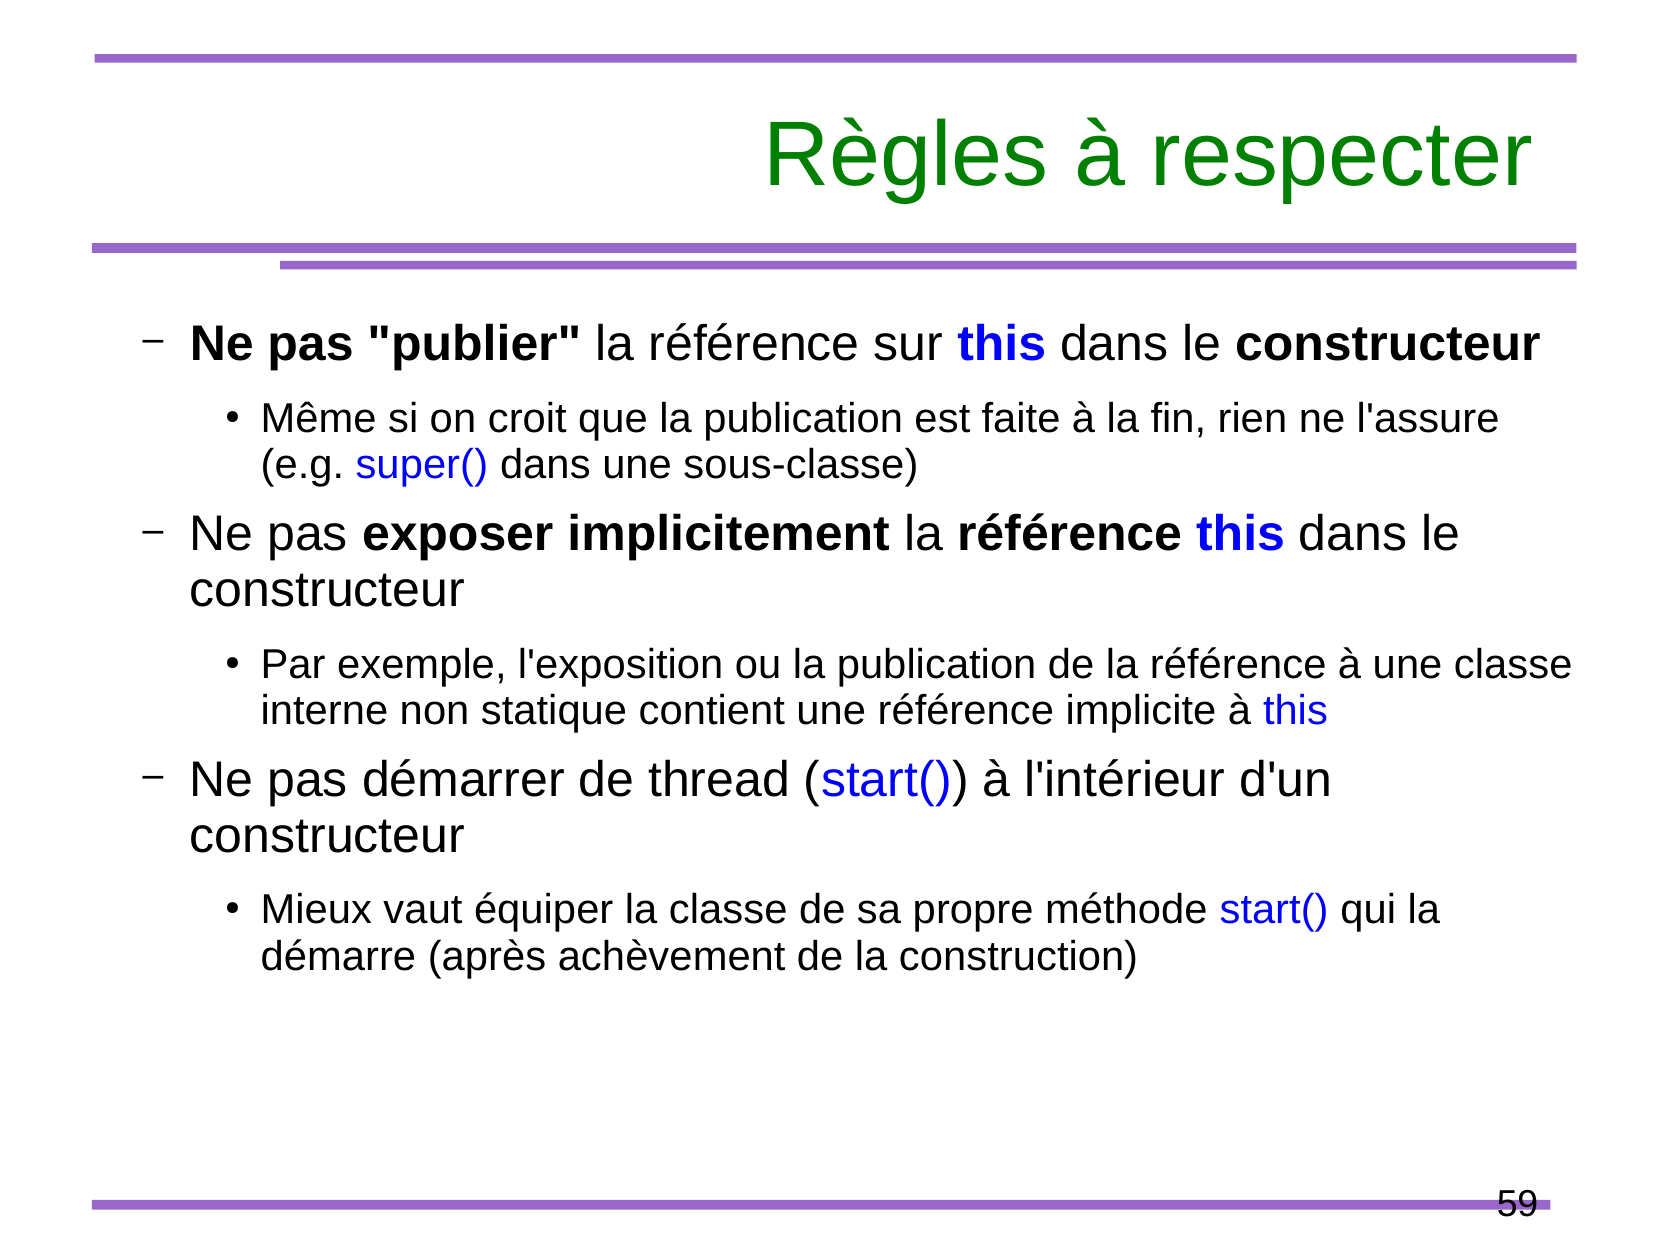

# Règles à respecter
Ne pas "publier" la référence sur this dans le constructeur
Même si on croit que la publication est faite à la fin, rien ne l'assure (e.g. super() dans une sous-classe)
Ne pas exposer implicitement la référence this dans le constructeur
Par exemple, l'exposition ou la publication de la référence à une classe interne non statique contient une référence implicite à this
Ne pas démarrer de thread (start()) à l'intérieur d'un constructeur
Mieux vaut équiper la classe de sa propre méthode start() qui la démarre (après achèvement de la construction)